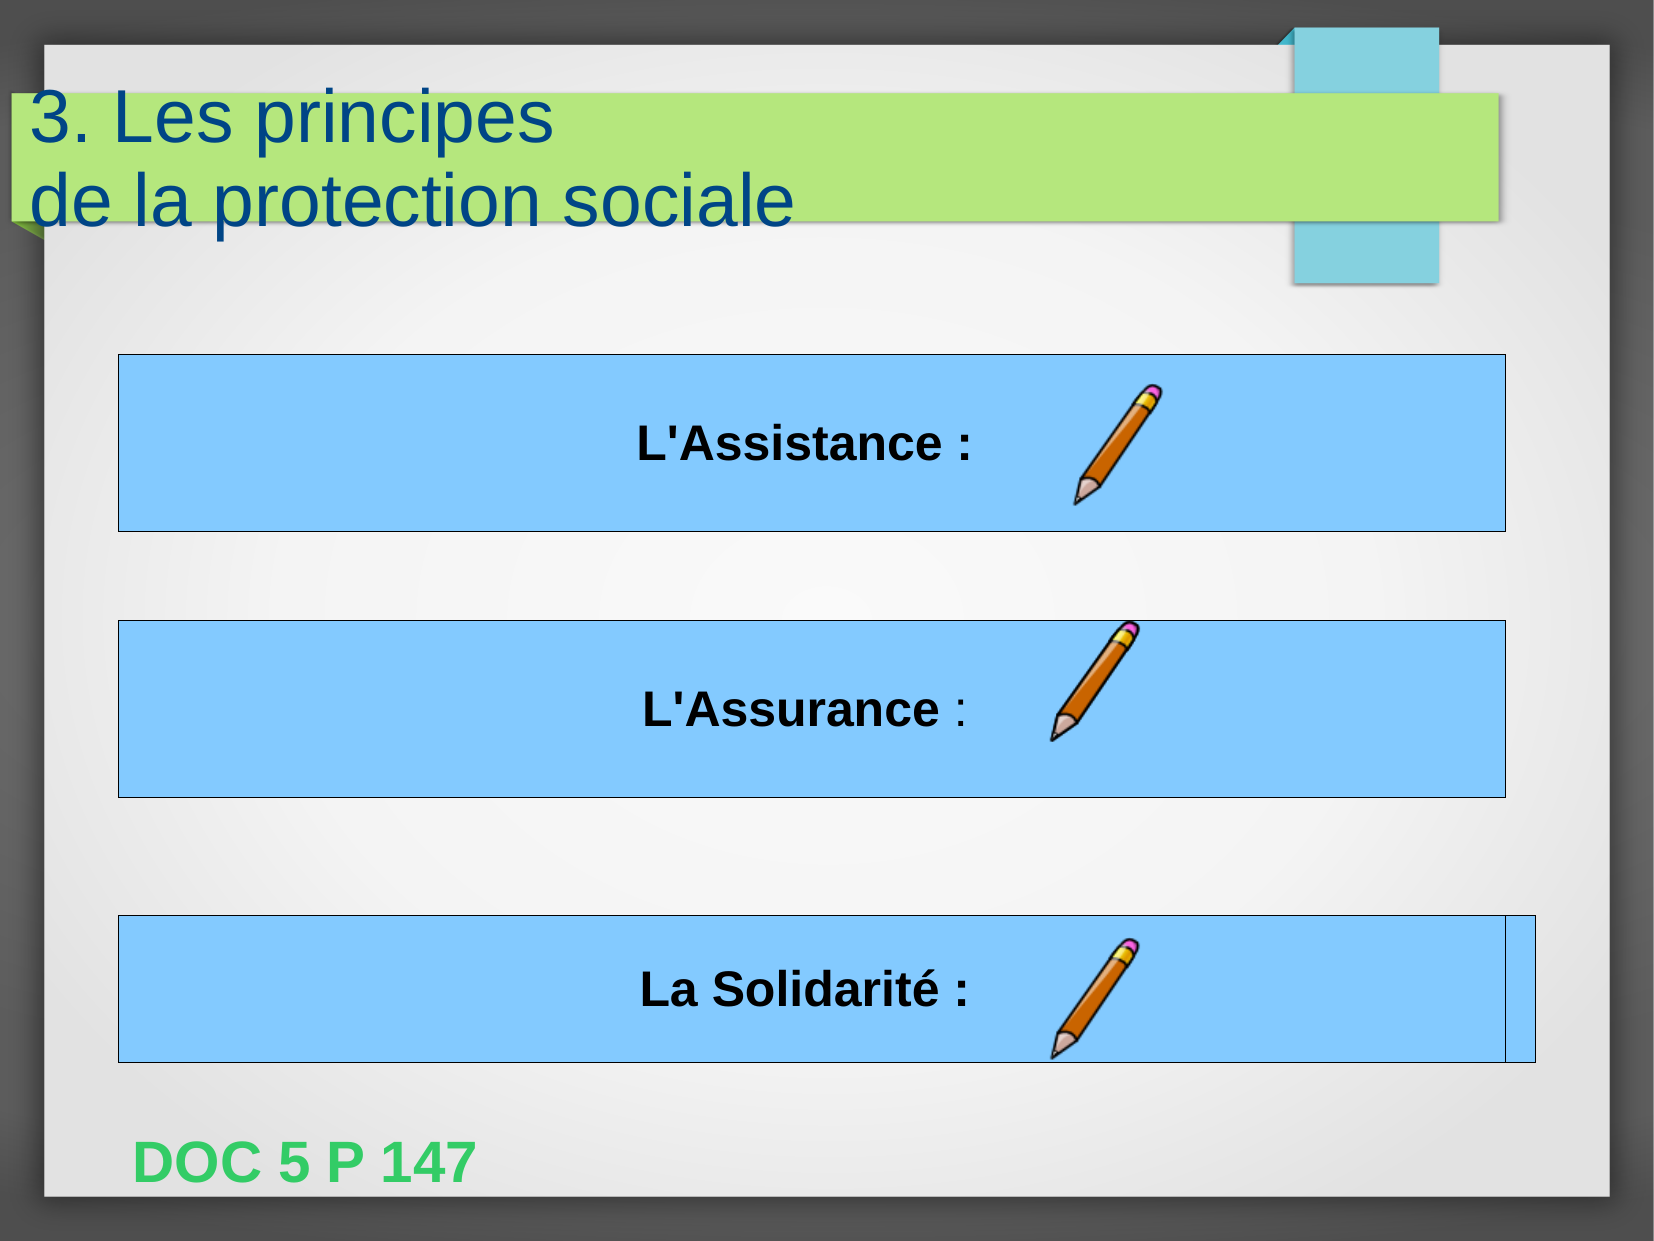

# 3. Les principes de la protection sociale
L'Assistance :
L'Assurance :
La Solidarité :
La solidarité :
DOC 5 P 147